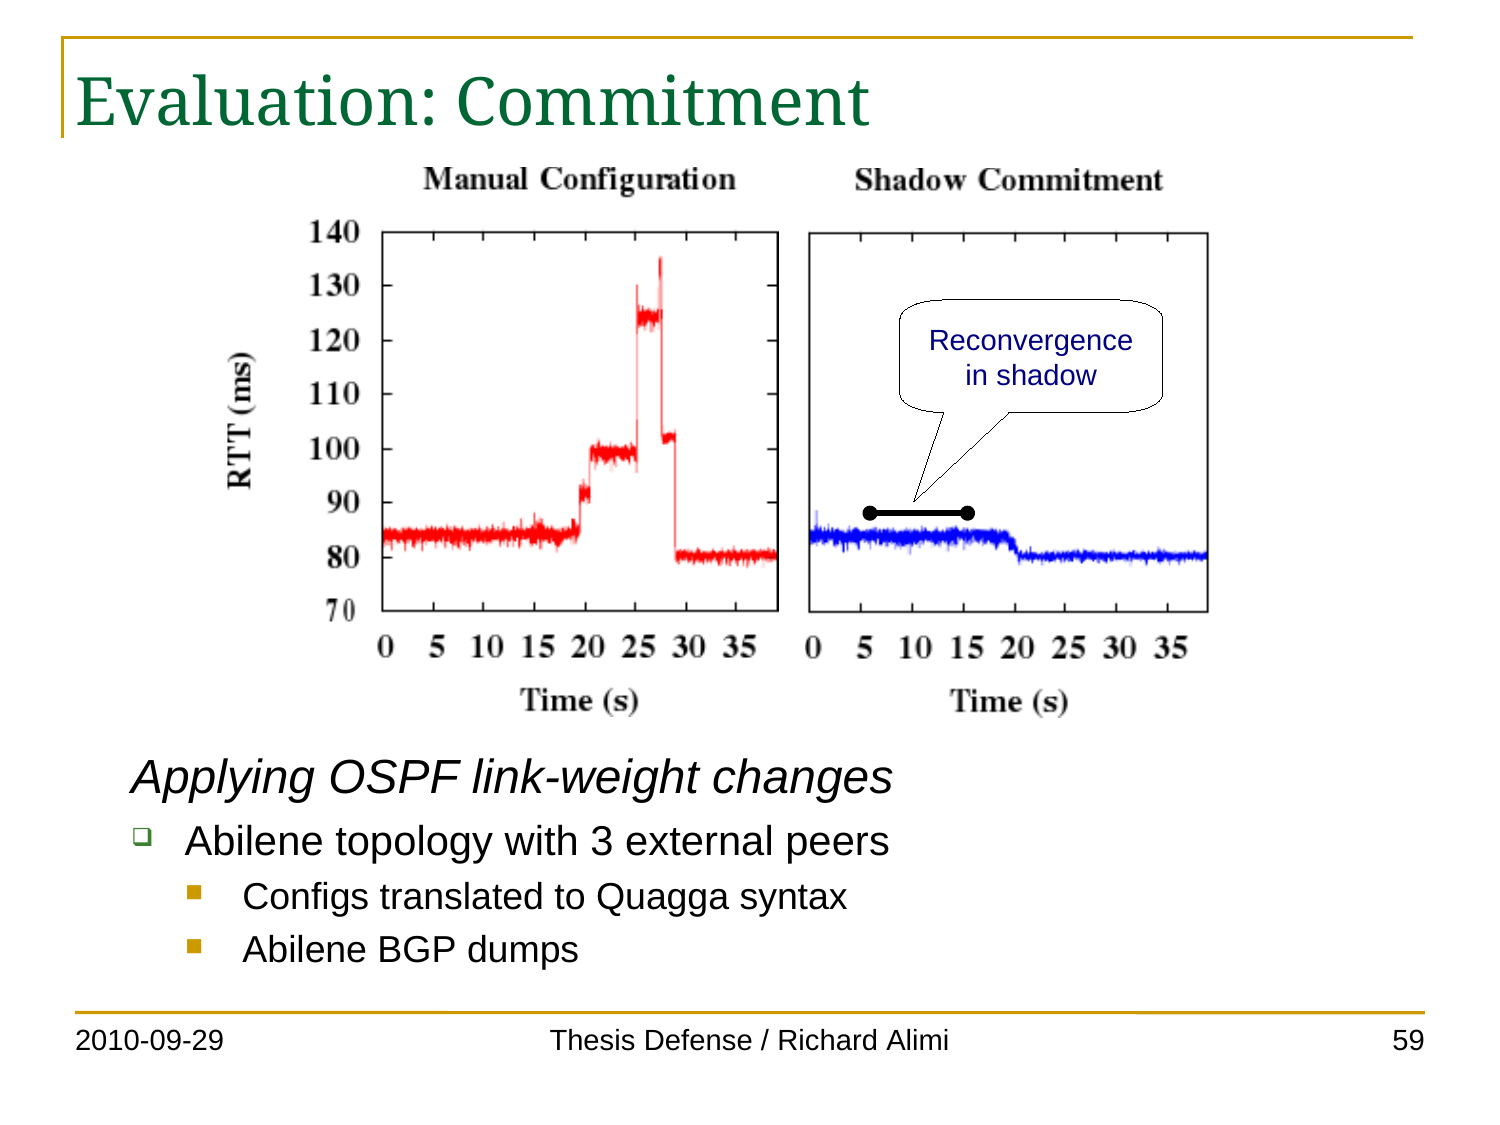

# Evaluation: Commitment
Reconvergence in shadow
Applying OSPF link-weight changes
Abilene topology with 3 external peers
Configs translated to Quagga syntax
Abilene BGP dumps
2010-09-29
Thesis Defense / Richard Alimi
59